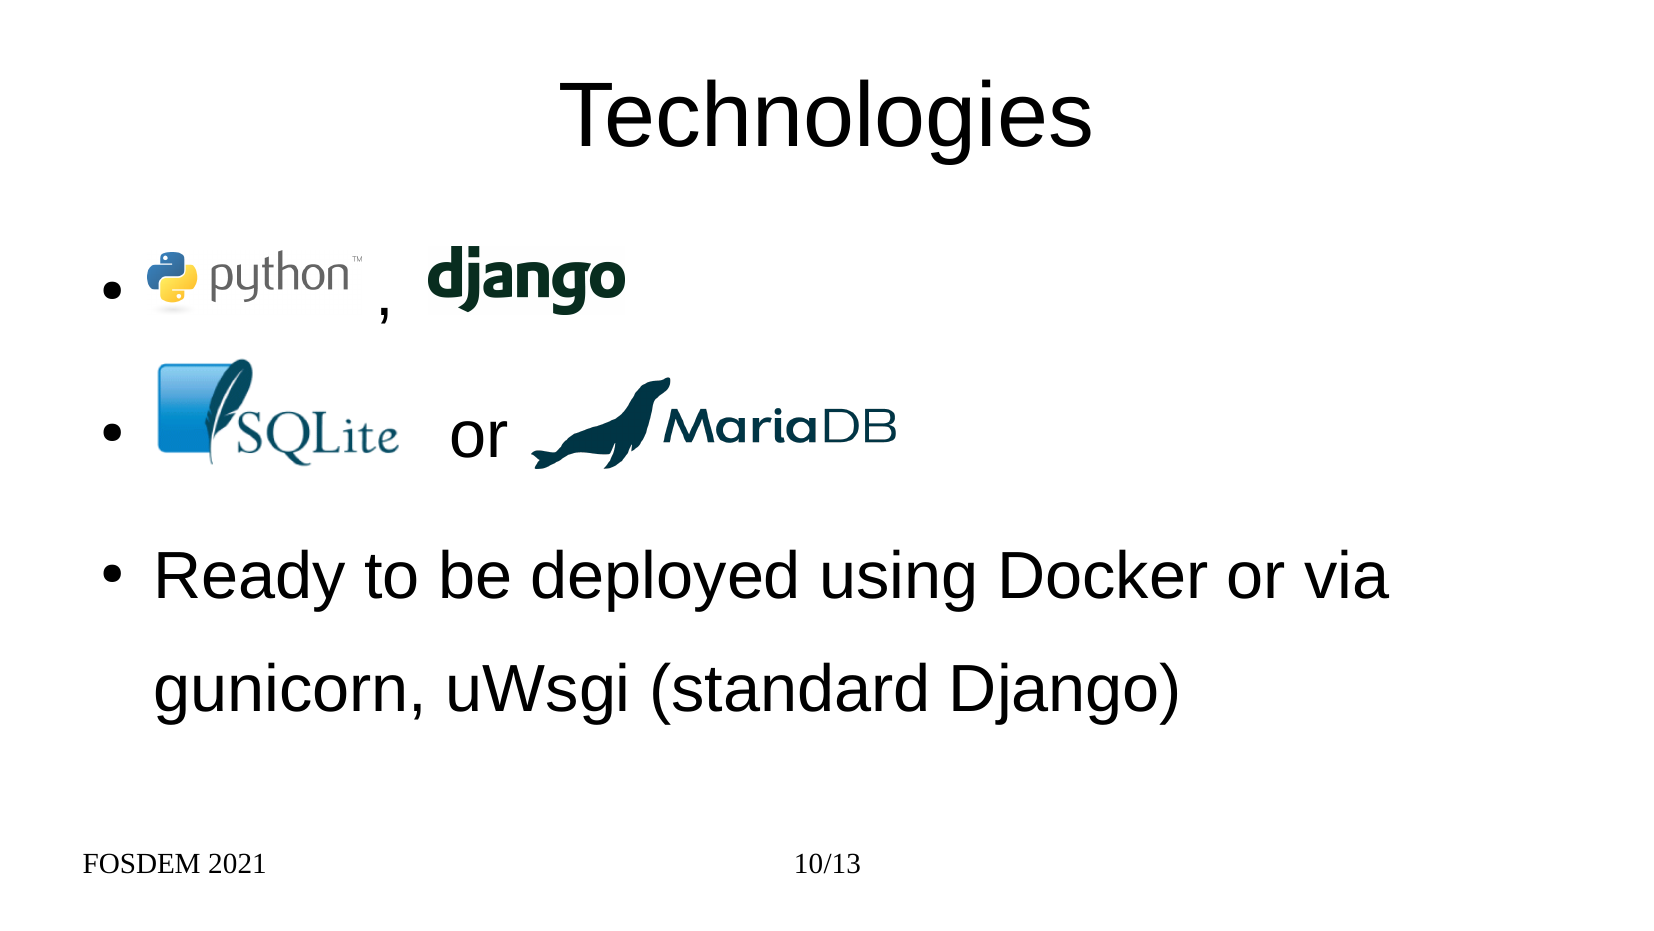

# Technologies
 ,
 or
Ready to be deployed using Docker or via gunicorn, uWsgi (standard Django)